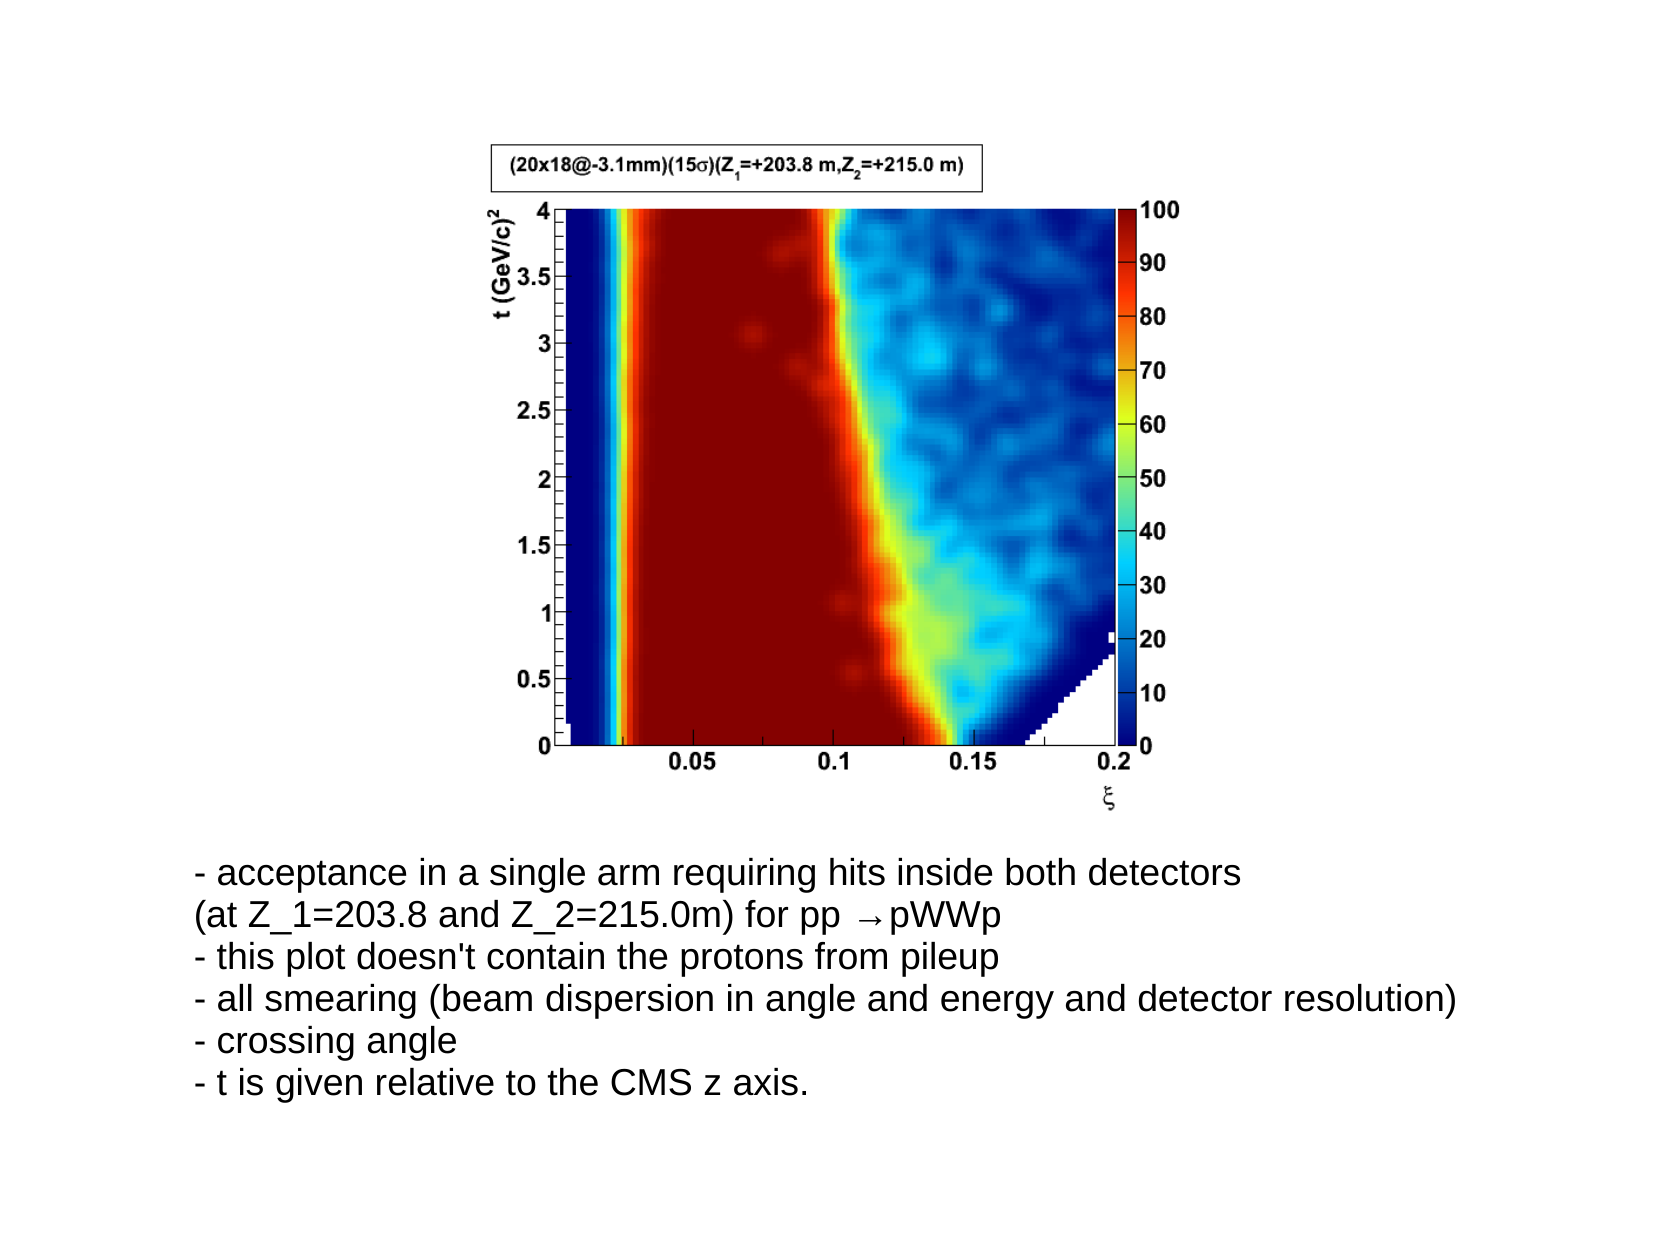

- acceptance in a single arm requiring hits inside both detectors
(at Z_1=203.8 and Z_2=215.0m) for pp →pWWp
- this plot doesn't contain the protons from pileup
- all smearing (beam dispersion in angle and energy and detector resolution)
- crossing angle
- t is given relative to the CMS z axis.